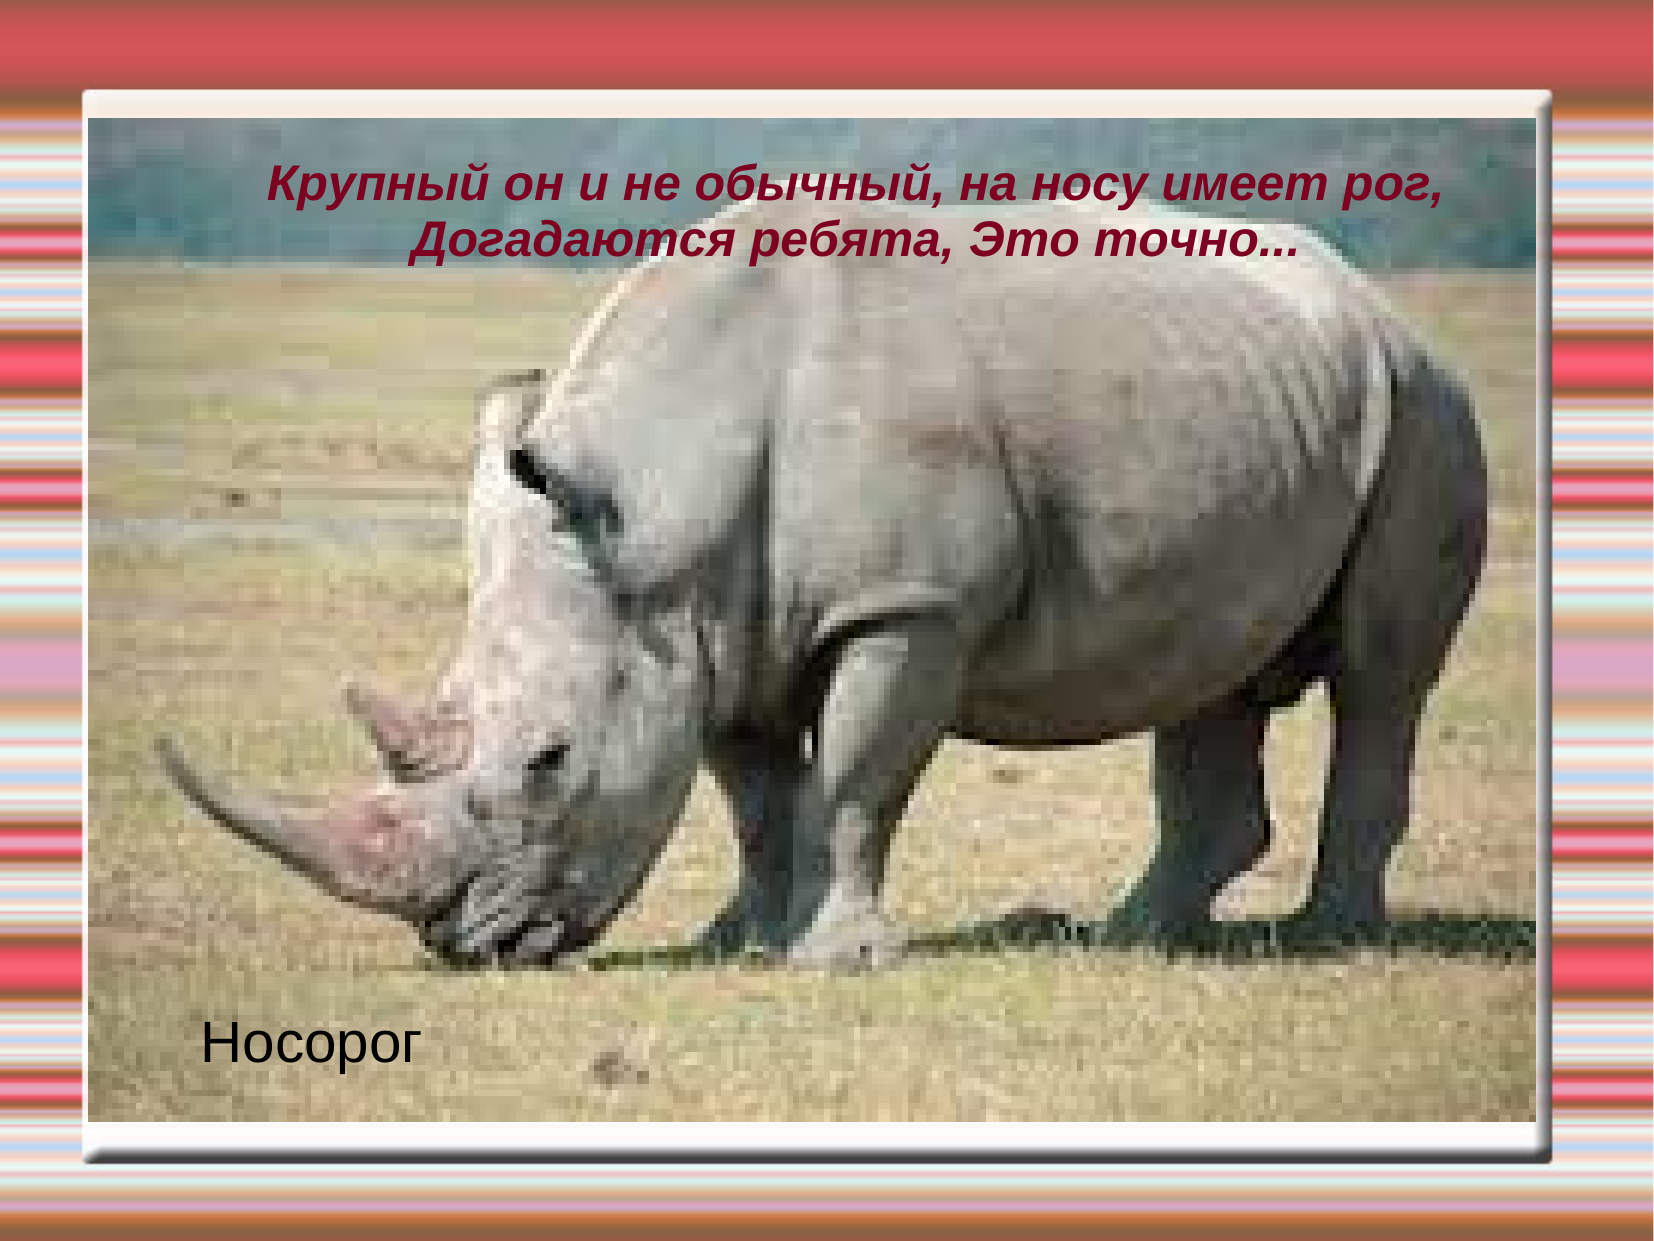

# Крупный он и не обычный, на носу имеет рог, Догадаются ребята, Это точно...
Носорог